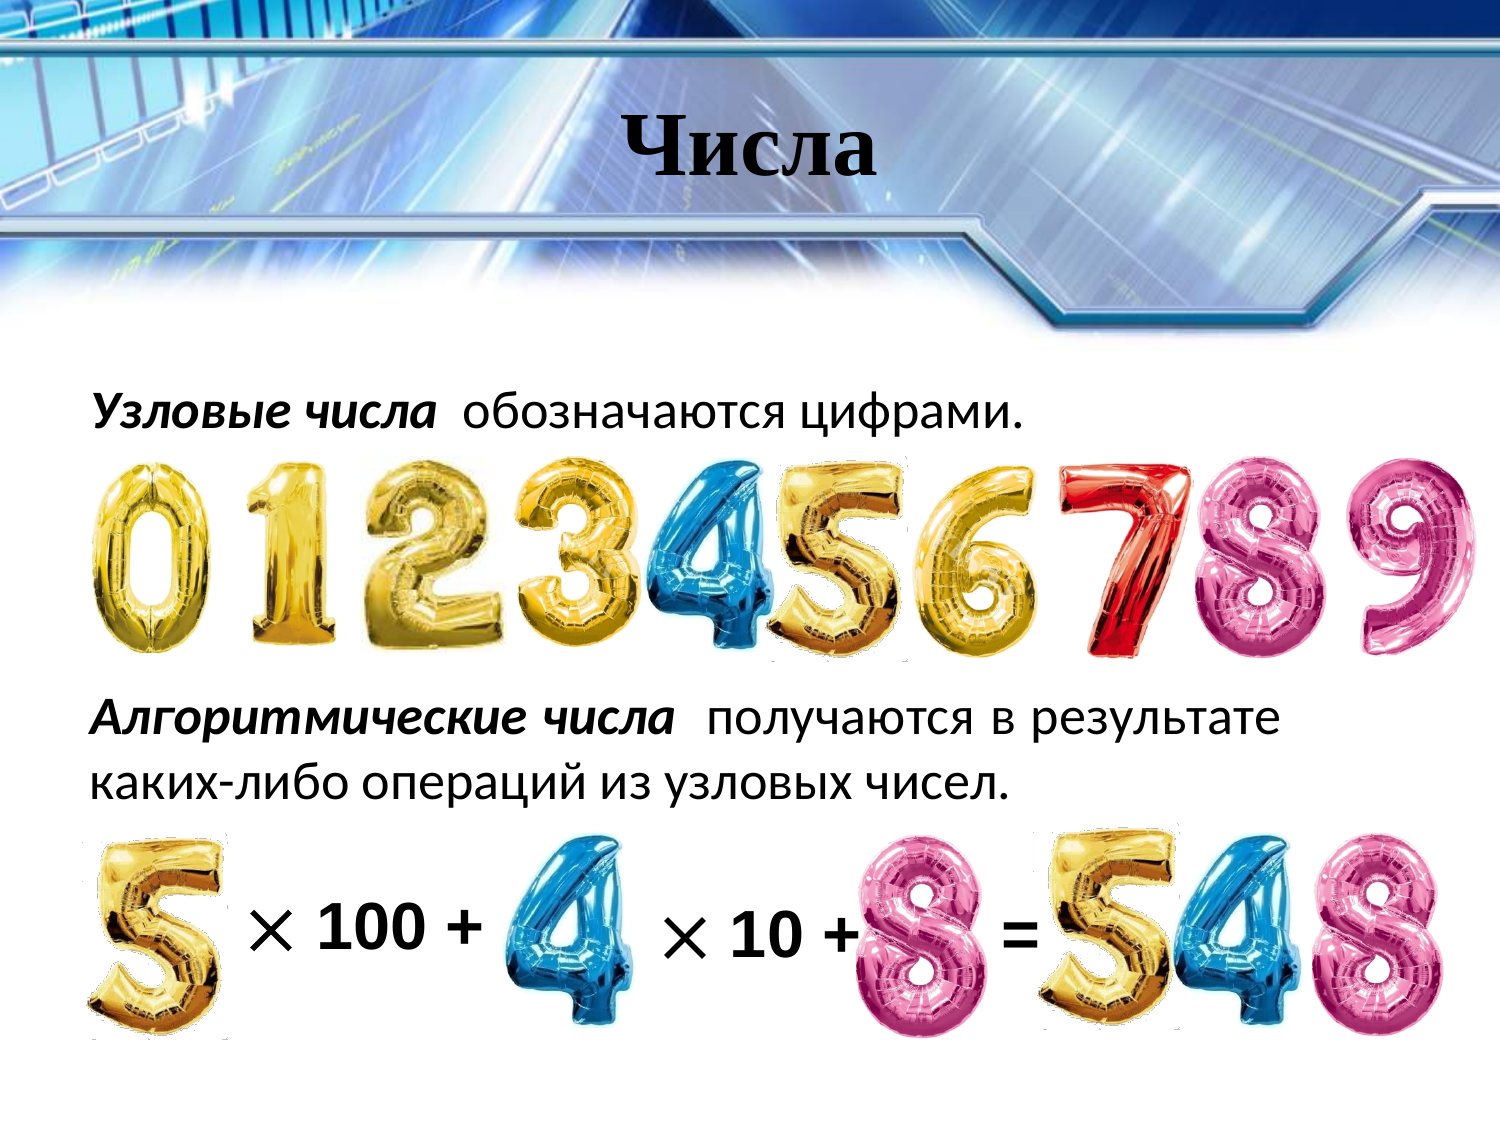

# Числа
Узловые числа обозначаются цифрами.
Алгоритмические числа получаются в результате каких-либо операций из узловых чисел.
 100 +
 10 +
=